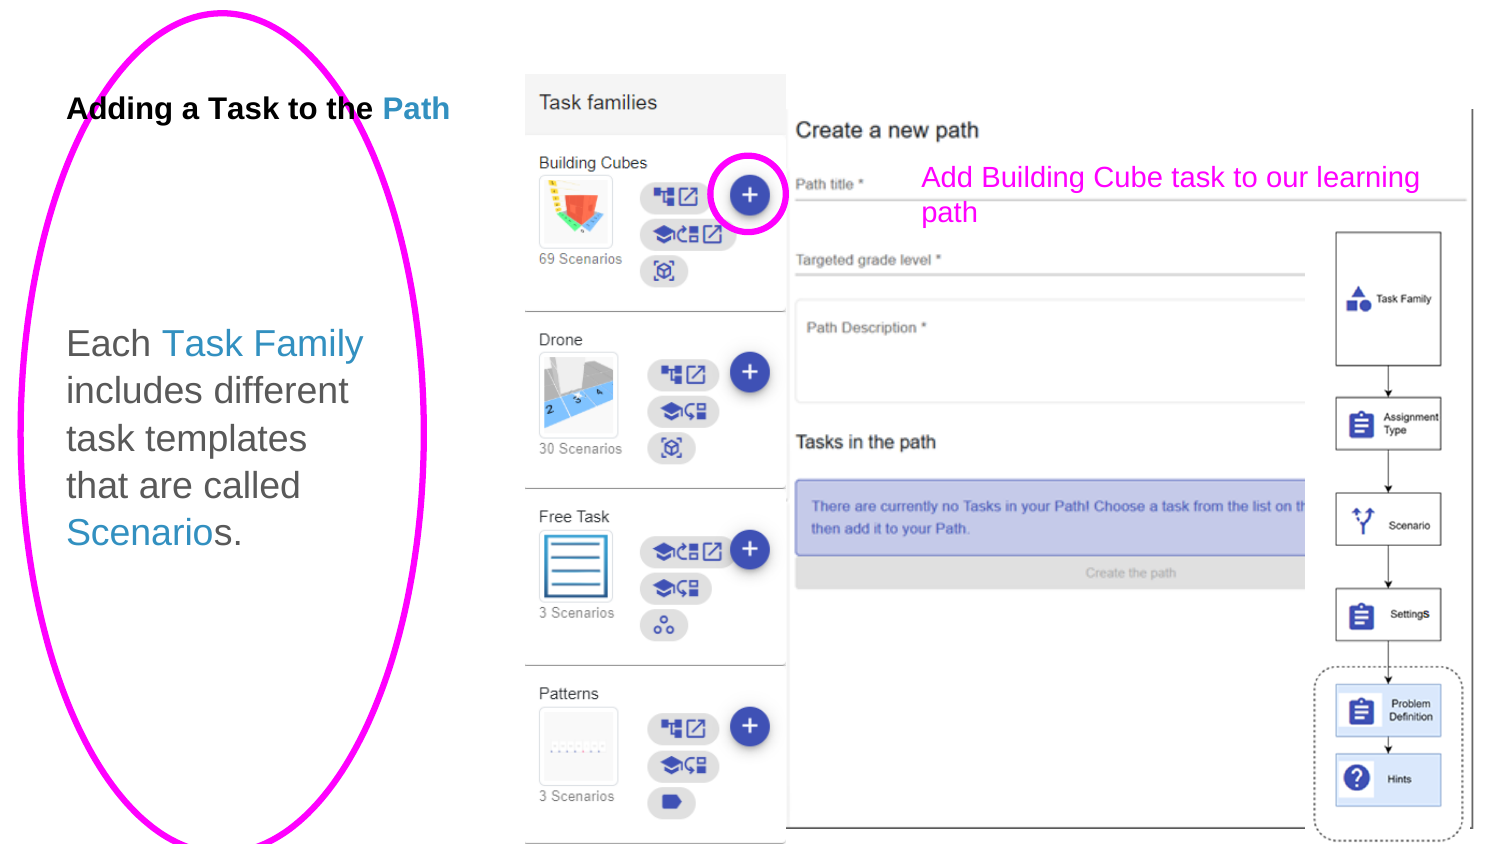

# Adding a Task to the Path
Add Building Cube task to our learning path
Each Task Family includes different task templates that are called Scenarios.